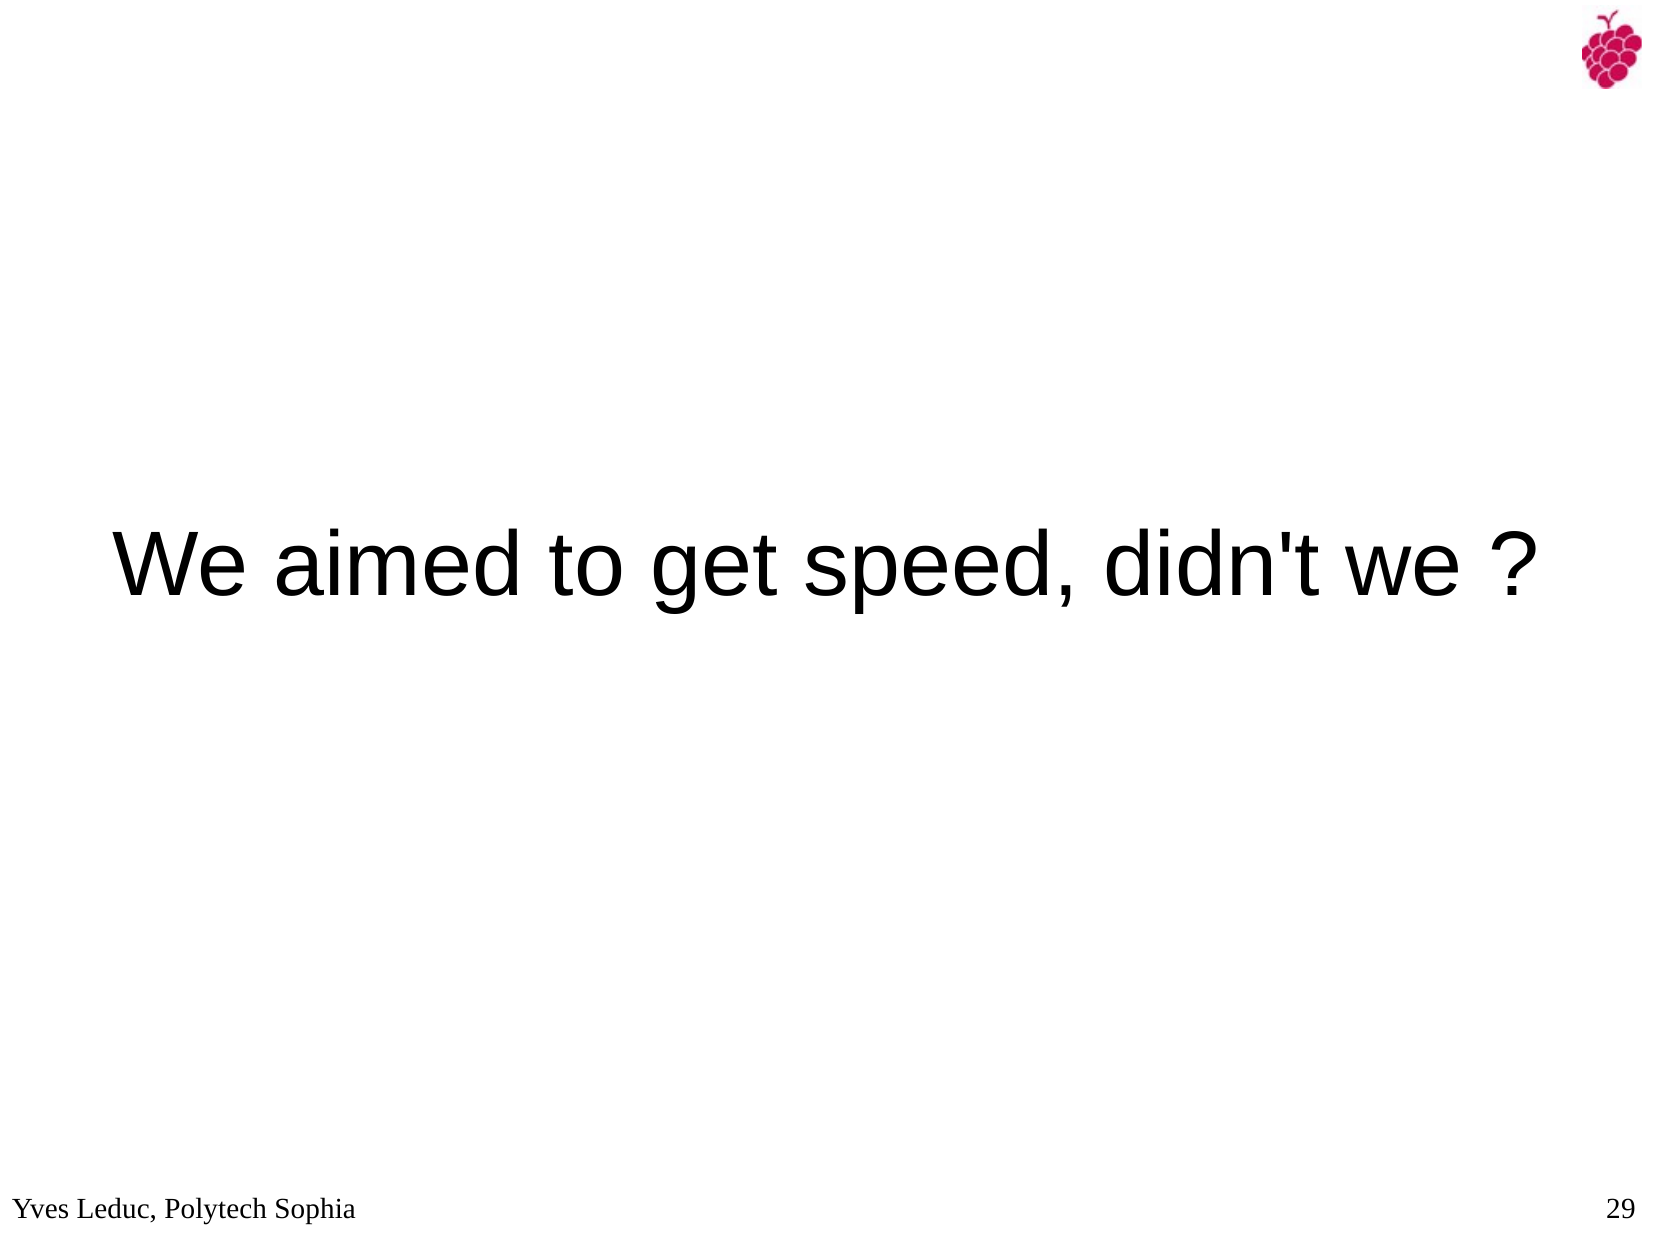

# We aimed to get speed, didn't we ?
Yves Leduc, Polytech Sophia
29